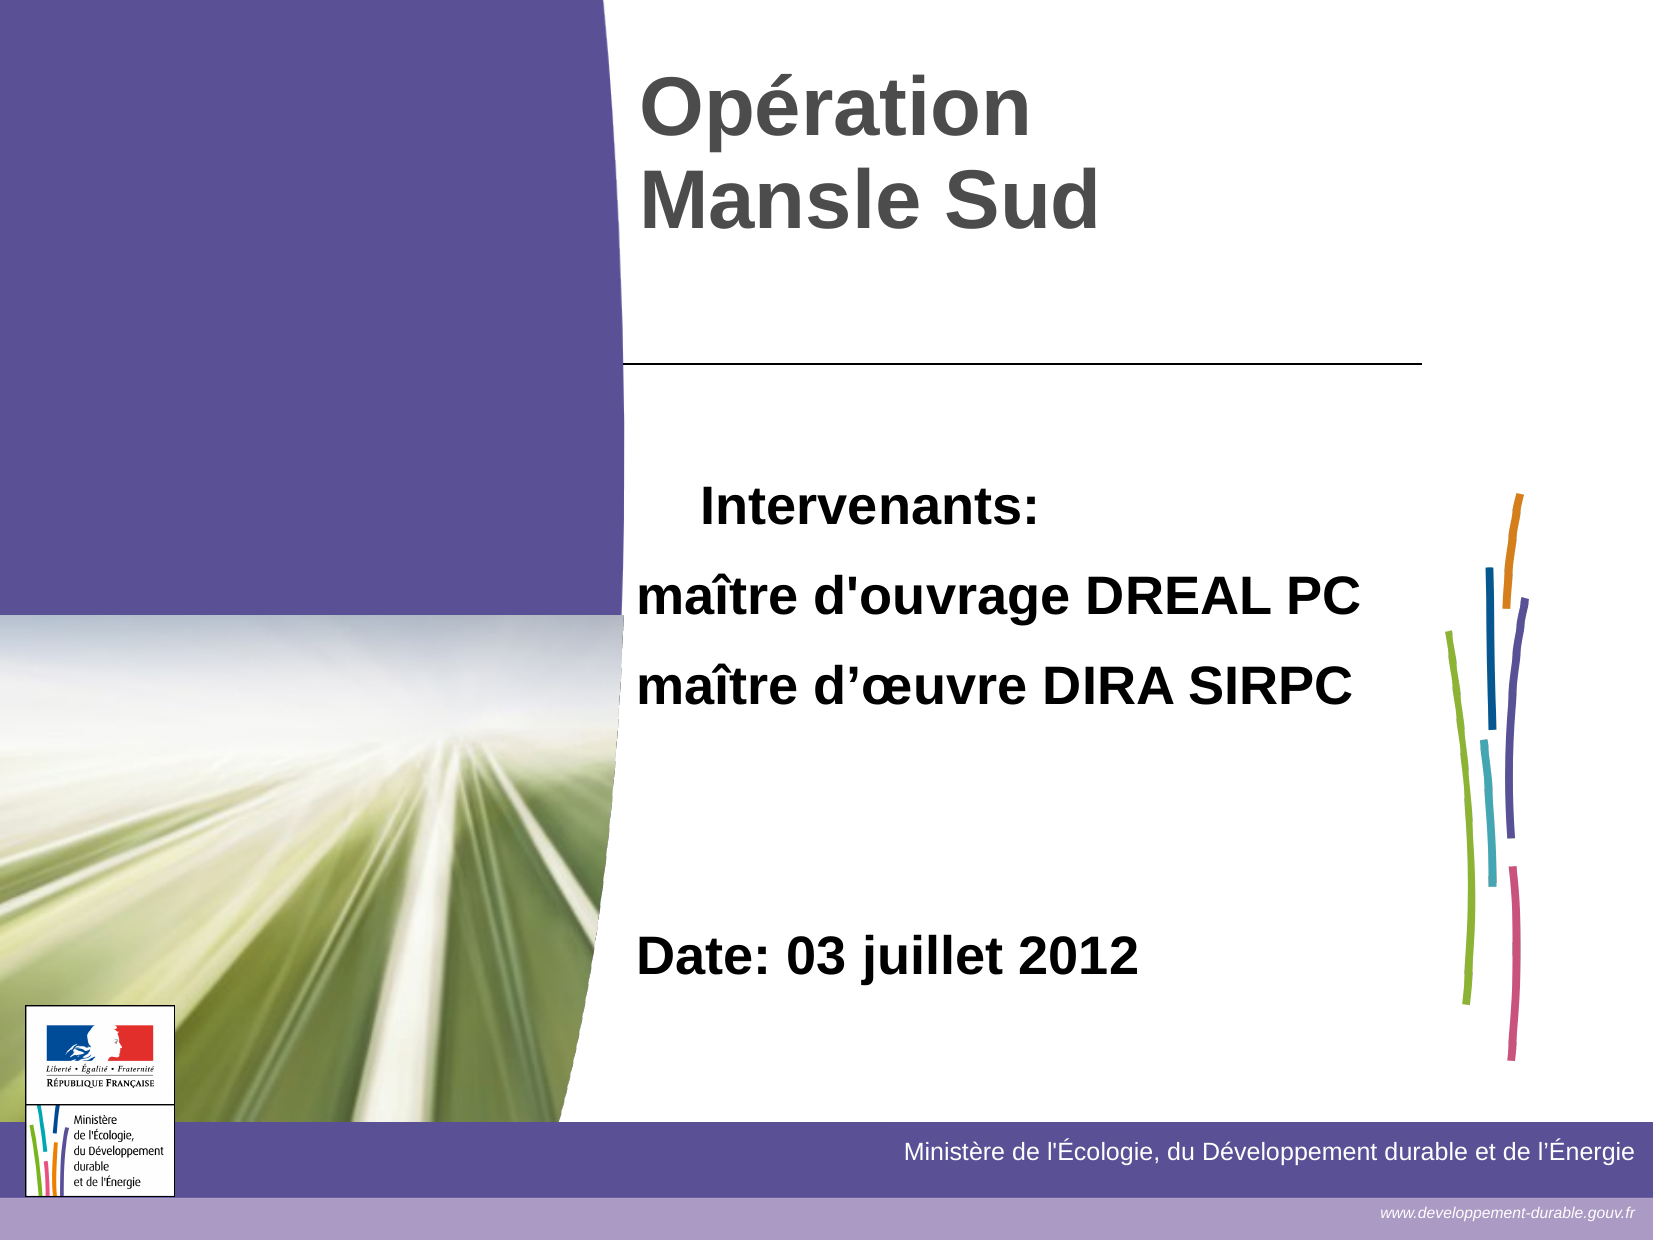

# Opération Mansle Sud
Intervenants:
maître d'ouvrage DREAL PC
maître d’œuvre DIRA SIRPC
Date: 03 juillet 2012